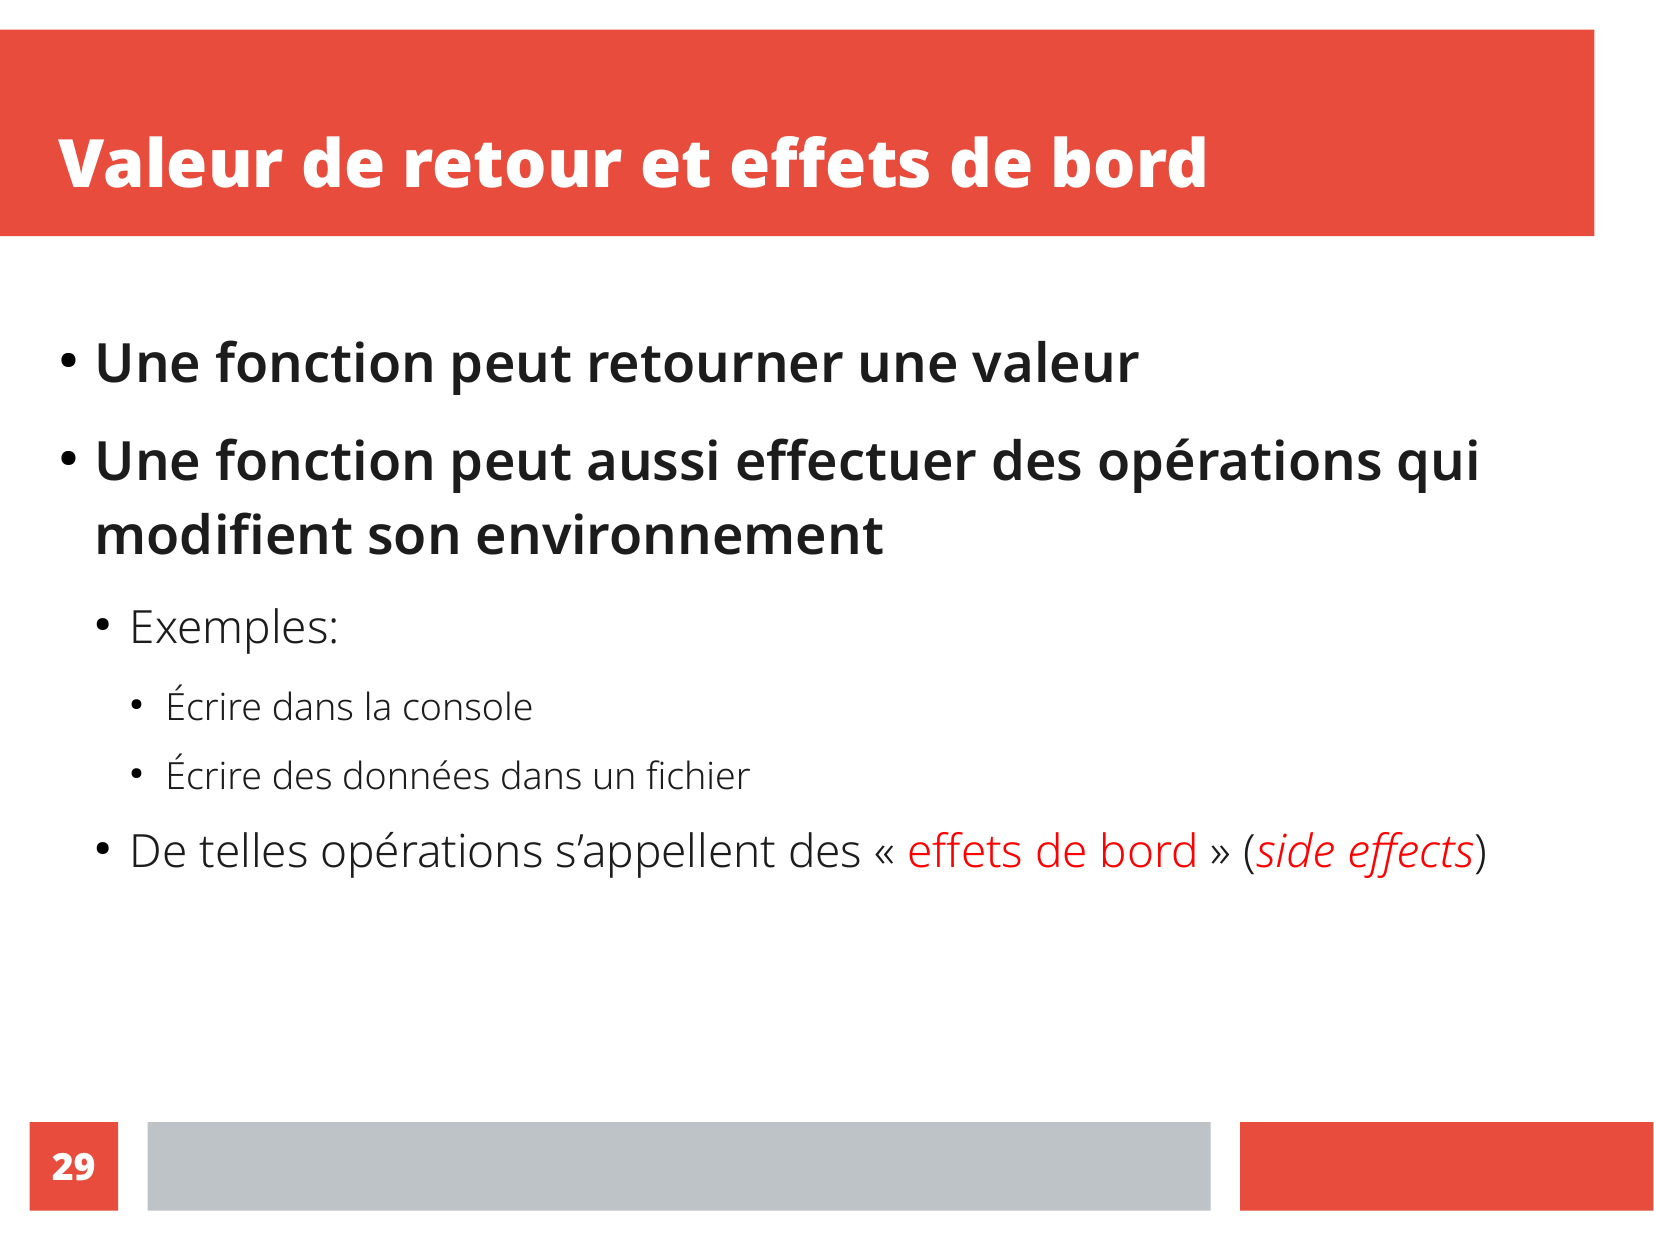

# Valeur de retour et effets de bord
Une fonction peut retourner une valeur
Une fonction peut aussi effectuer des opérations qui modifient son environnement
Exemples:
Écrire dans la console
Écrire des données dans un fichier
De telles opérations s’appellent des « effets de bord » (side effects)
29